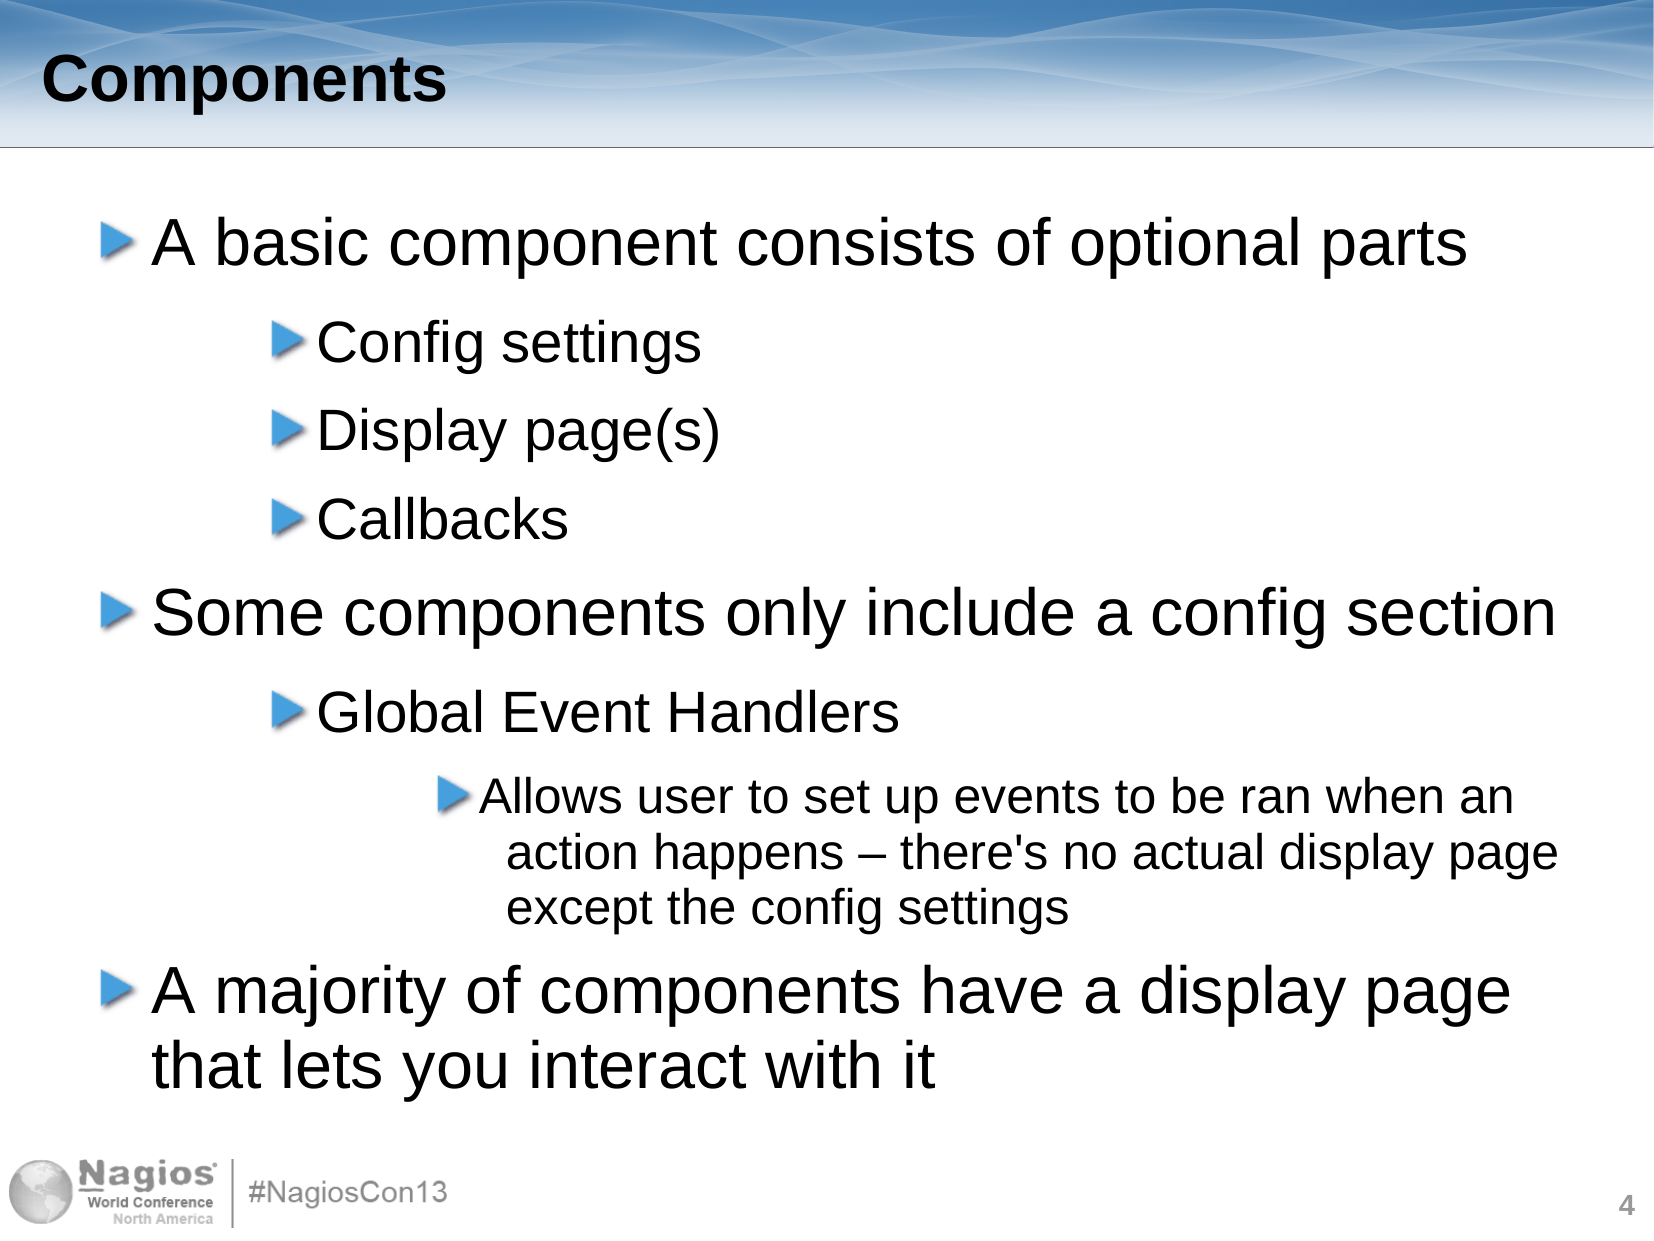

# Components
A basic component consists of optional parts
Config settings
Display page(s)
Callbacks
Some components only include a config section
Global Event Handlers
Allows user to set up events to be ran when an action happens – there's no actual display page except the config settings
A majority of components have a display page that lets you interact with it
4